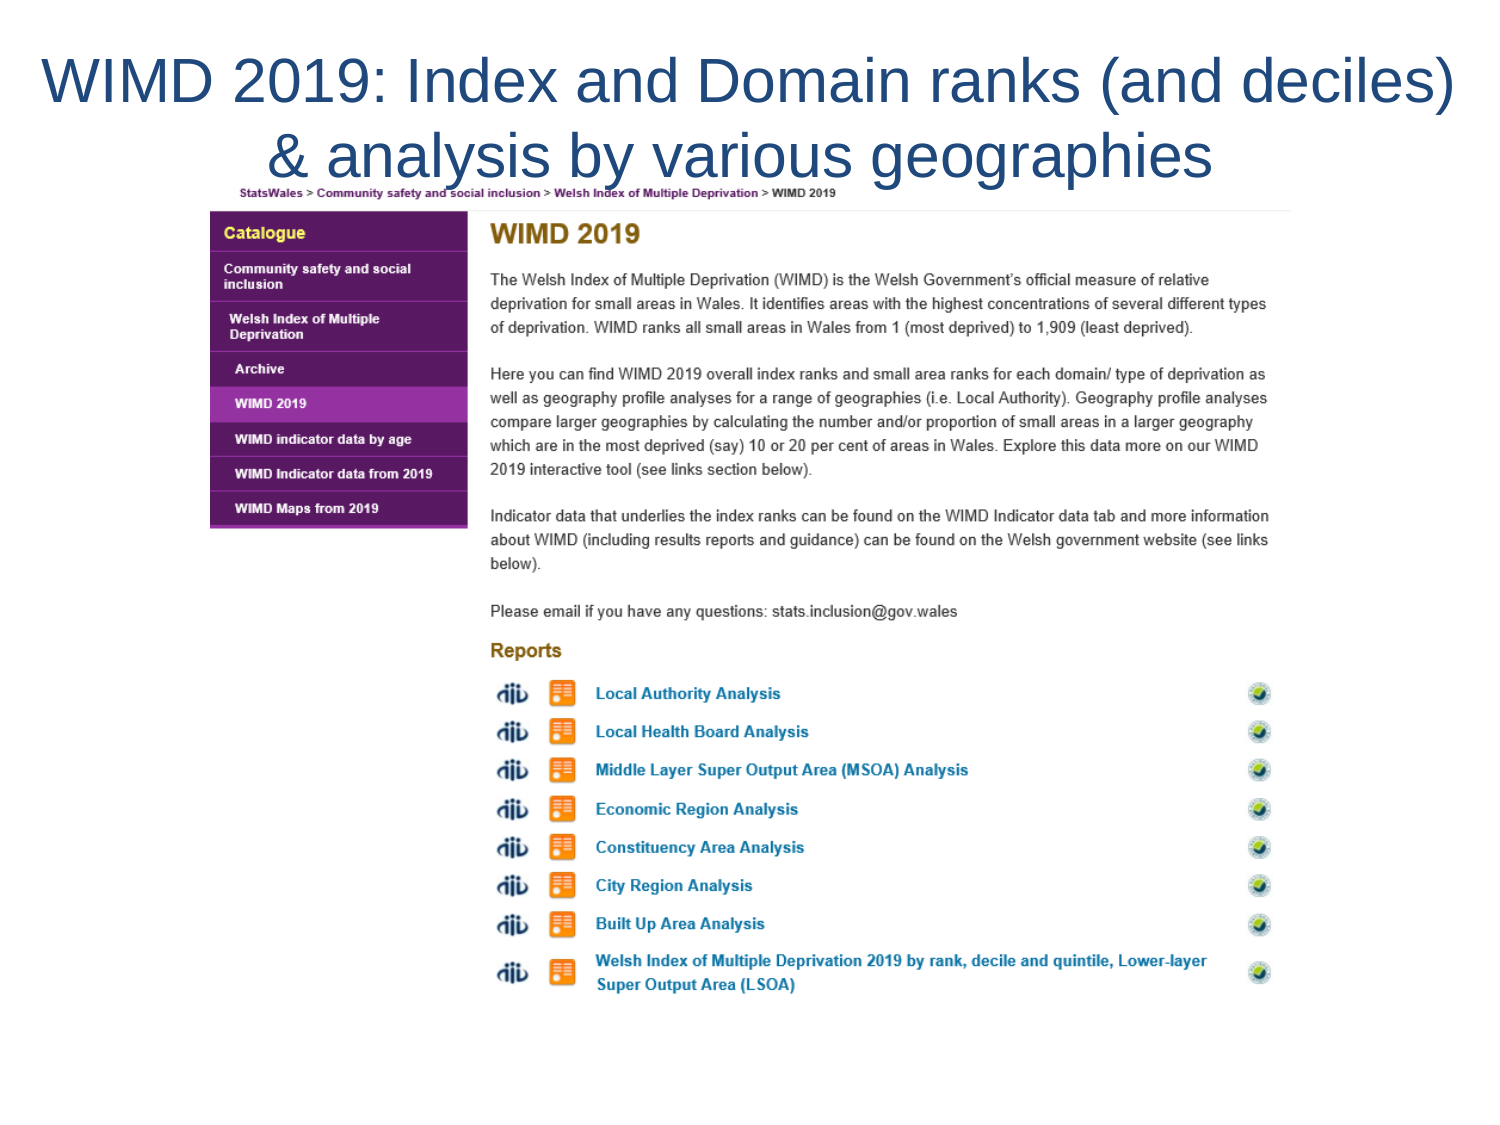

# WIMD 2019: Index and Domain ranks (and deciles) & analysis by various geographies